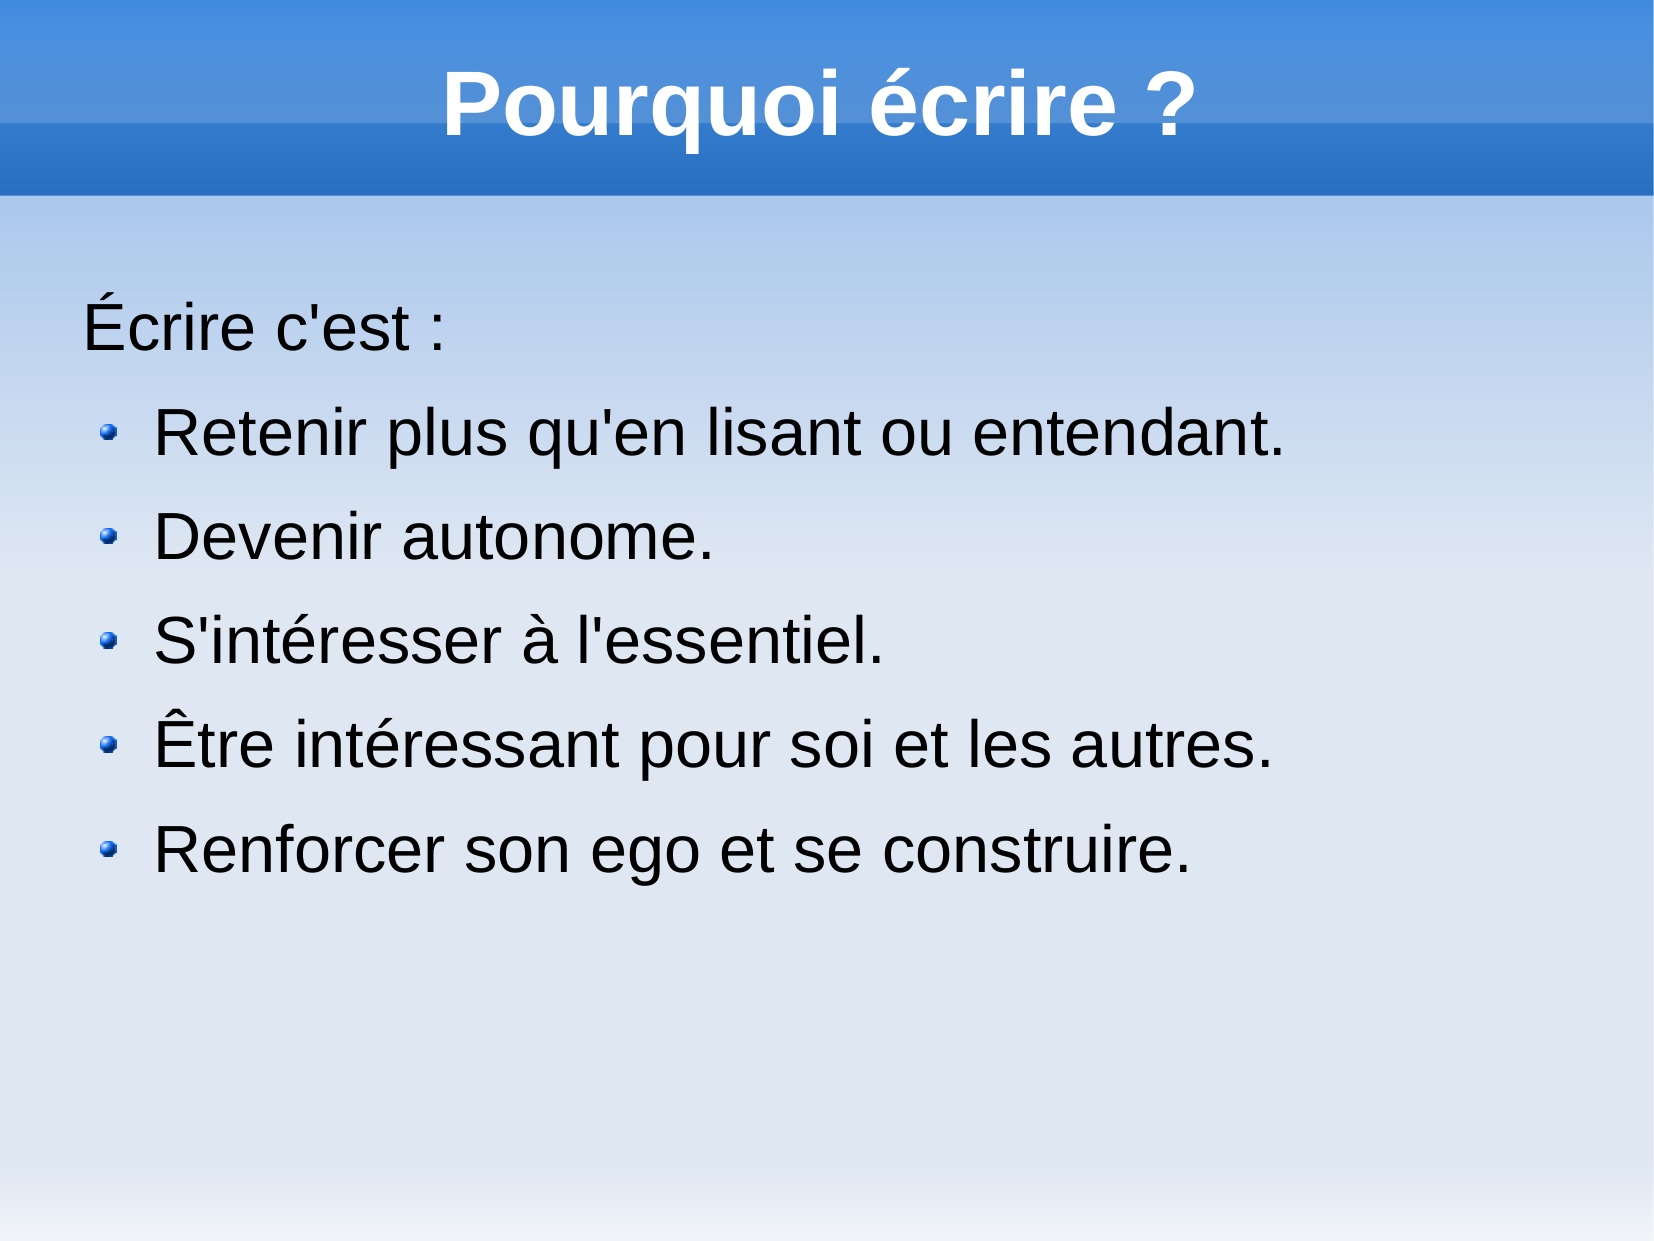

# Pourquoi écrire ?
Écrire c'est :
Retenir plus qu'en lisant ou entendant.
Devenir autonome.
S'intéresser à l'essentiel.
Être intéressant pour soi et les autres.
Renforcer son ego et se construire.